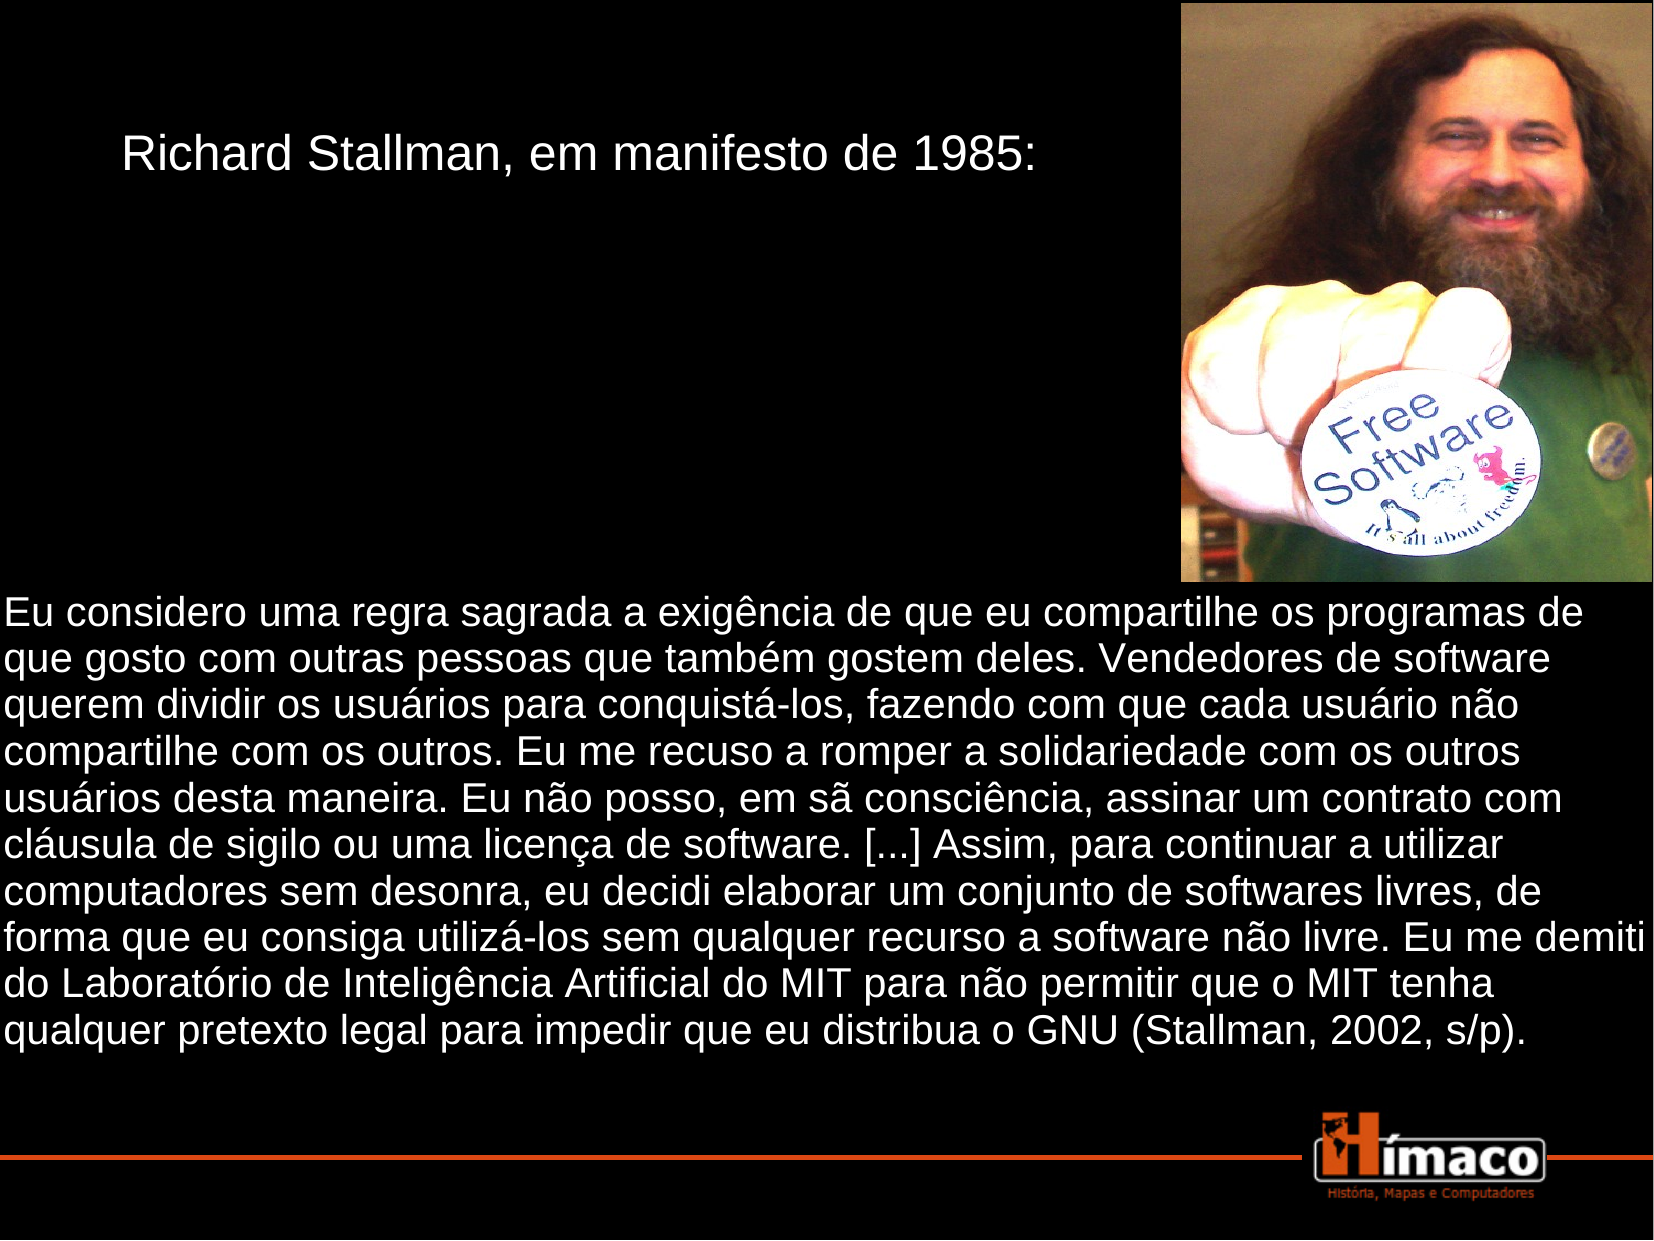

Richard Stallman, em manifesto de 1985:
Eu considero uma regra sagrada a exigência de que eu compartilhe os programas de que gosto com outras pessoas que também gostem deles. Vendedores de software querem dividir os usuários para conquistá-los, fazendo com que cada usuário não compartilhe com os outros. Eu me recuso a romper a solidariedade com os outros usuários desta maneira. Eu não posso, em sã consciência, assinar um contrato com cláusula de sigilo ou uma licença de software. [...] Assim, para continuar a utilizar computadores sem desonra, eu decidi elaborar um conjunto de softwares livres, de forma que eu consiga utilizá-los sem qualquer recurso a software não livre. Eu me demiti do Laboratório de Inteligência Artificial do MIT para não permitir que o MIT tenha qualquer pretexto legal para impedir que eu distribua o GNU (Stallman, 2002, s/p).